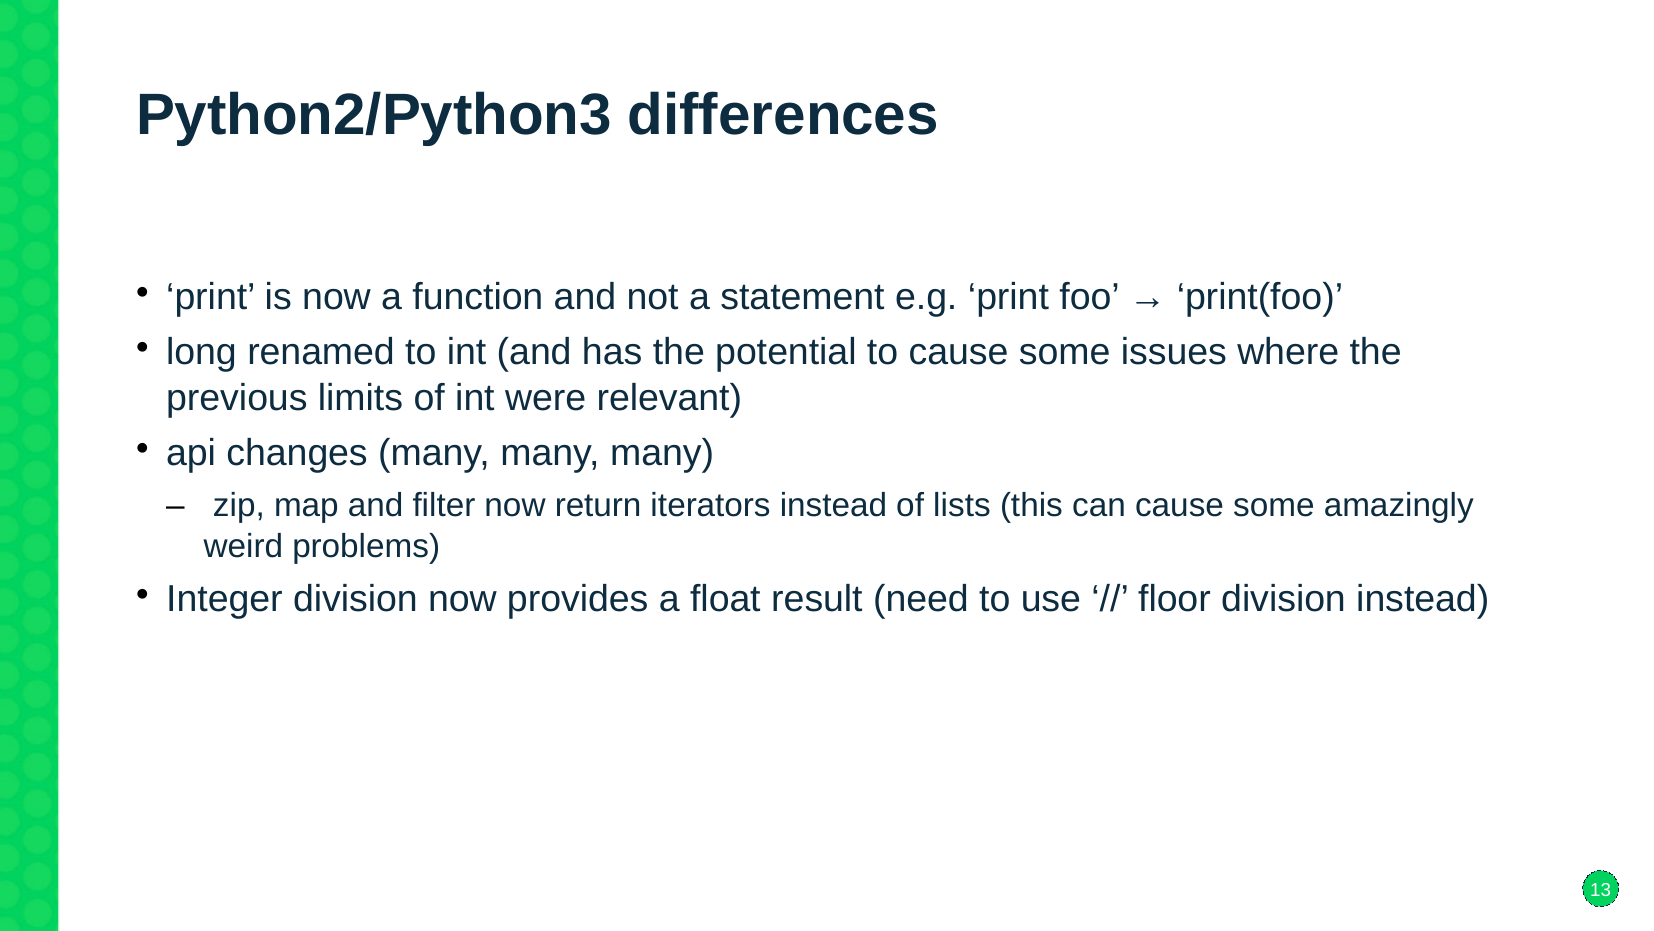

# Python2/Python3 differences
‘print’ is now a function and not a statement e.g. ‘print foo’ → ‘print(foo)’
long renamed to int (and has the potential to cause some issues where the previous limits of int were relevant)
api changes (many, many, many)
 zip, map and filter now return iterators instead of lists (this can cause some amazingly weird problems)
Integer division now provides a float result (need to use ‘//’ floor division instead)
13